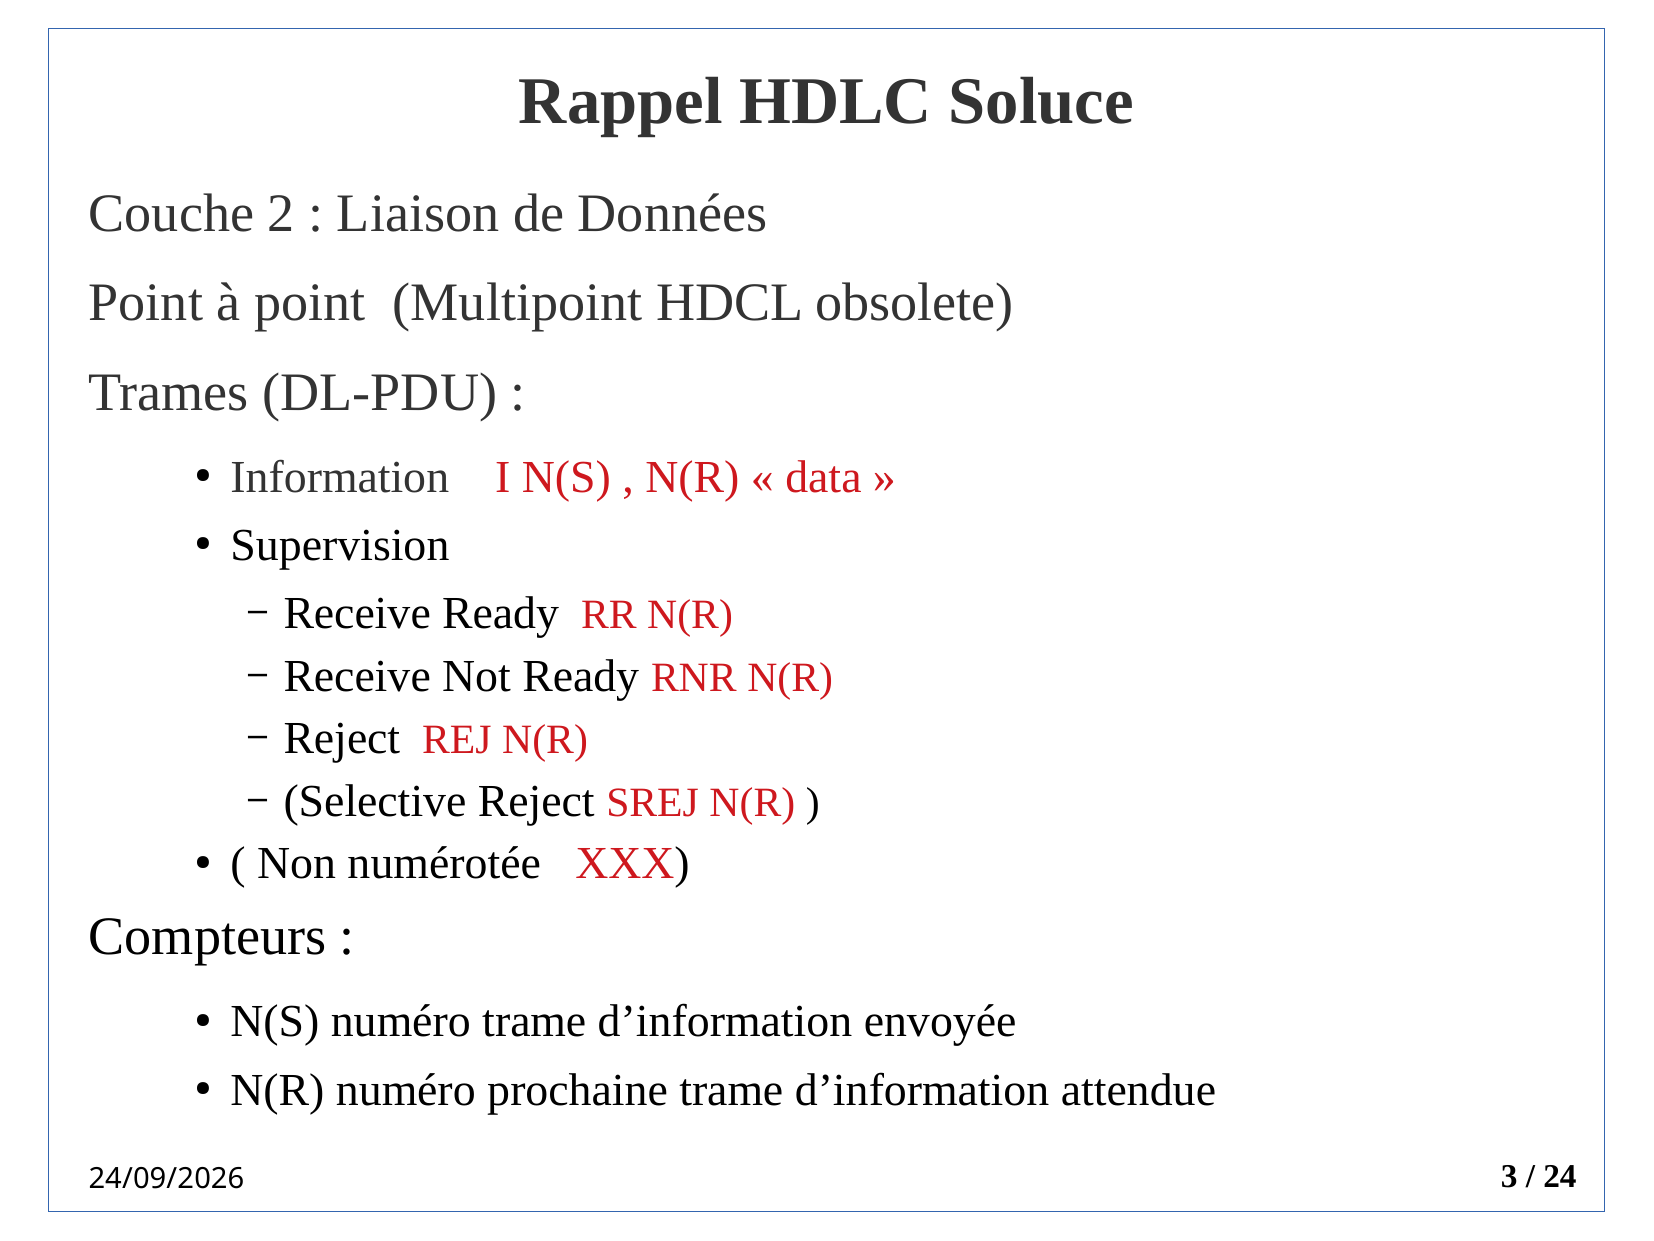

# Rappel HDLC Soluce
Couche 2 : Liaison de Données
Point à point (Multipoint HDCL obsolete)
Trames (DL-PDU) :
Information I N(S) , N(R) « data »
Supervision
Receive Ready RR N(R)
Receive Not Ready RNR N(R)
Reject REJ N(R)
(Selective Reject SREJ N(R) )
( Non numérotée XXX)
Compteurs :
N(S) numéro trame d’information envoyée
N(R) numéro prochaine trame d’information attendue
3